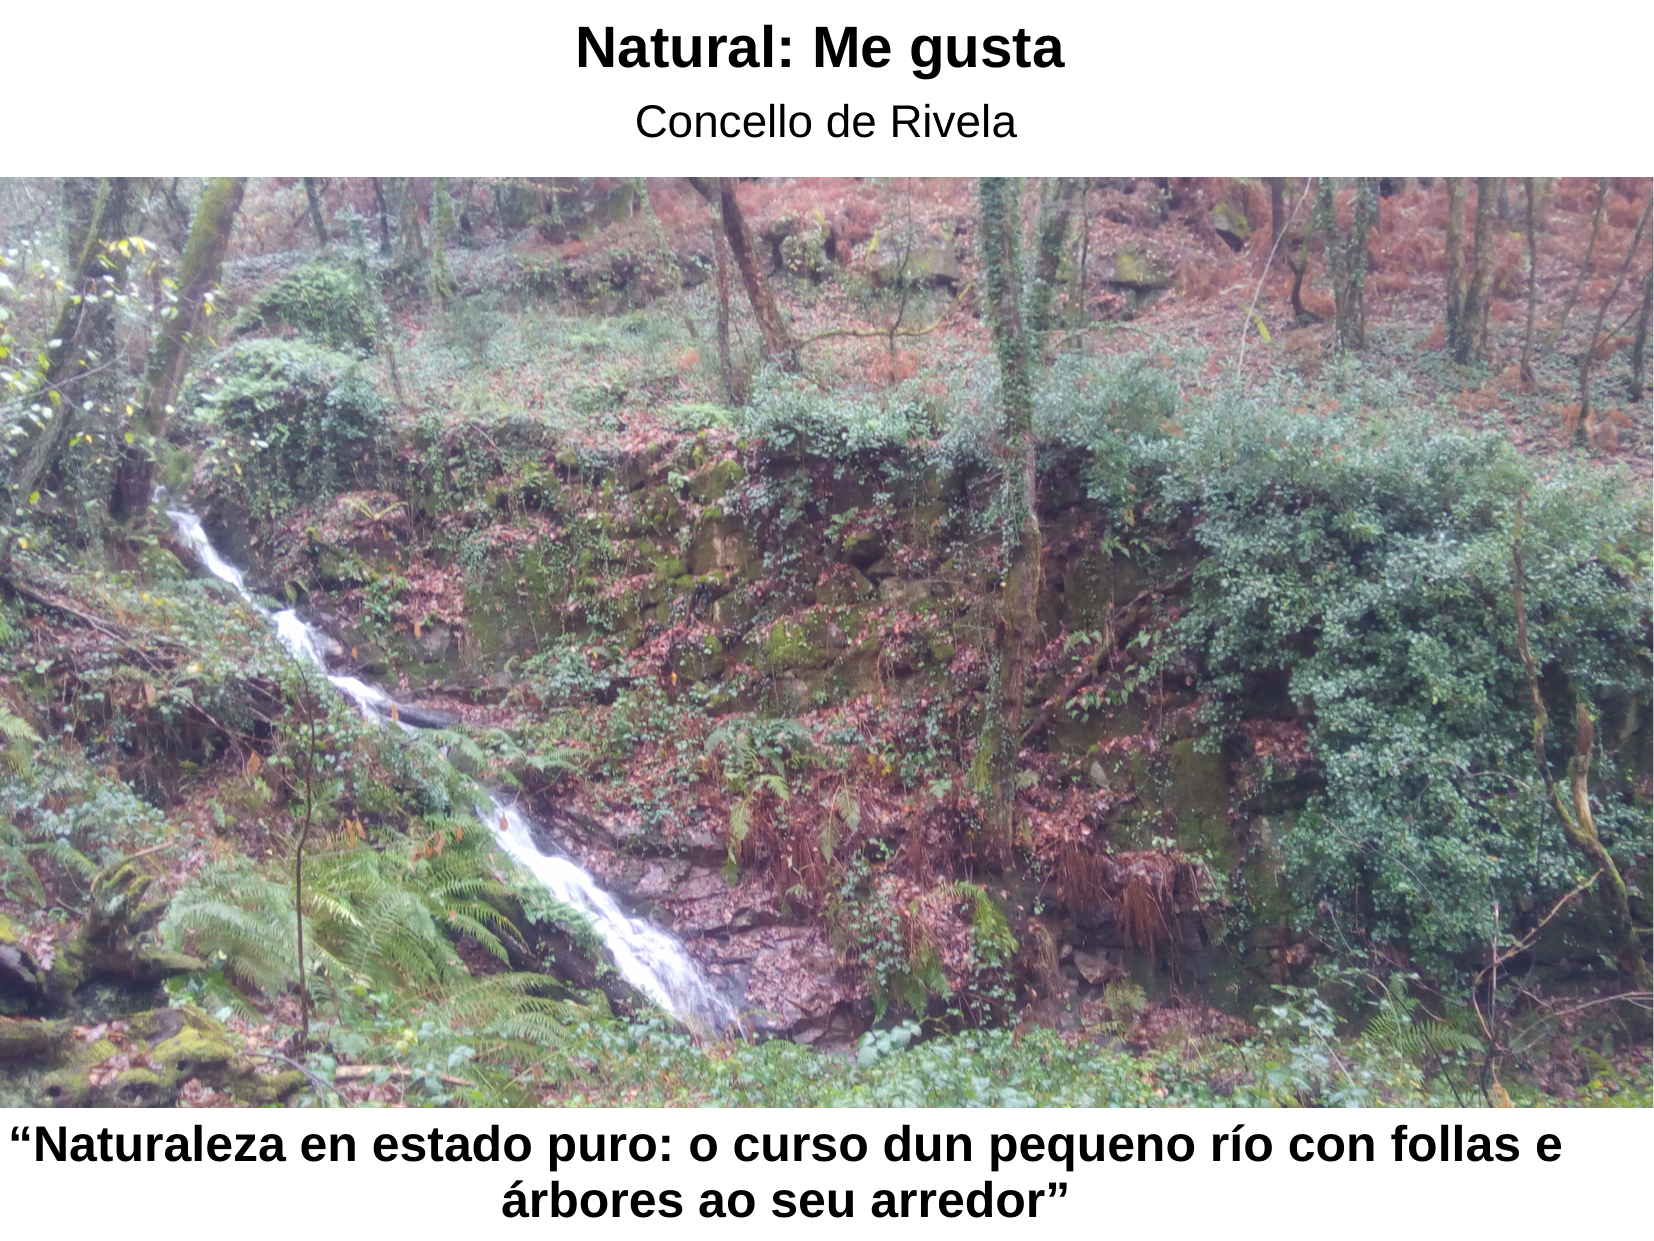

Natural: Me gusta
Concello de Rivela
“Naturaleza en estado puro: o curso dun pequeno río con follas e árbores ao seu arredor”